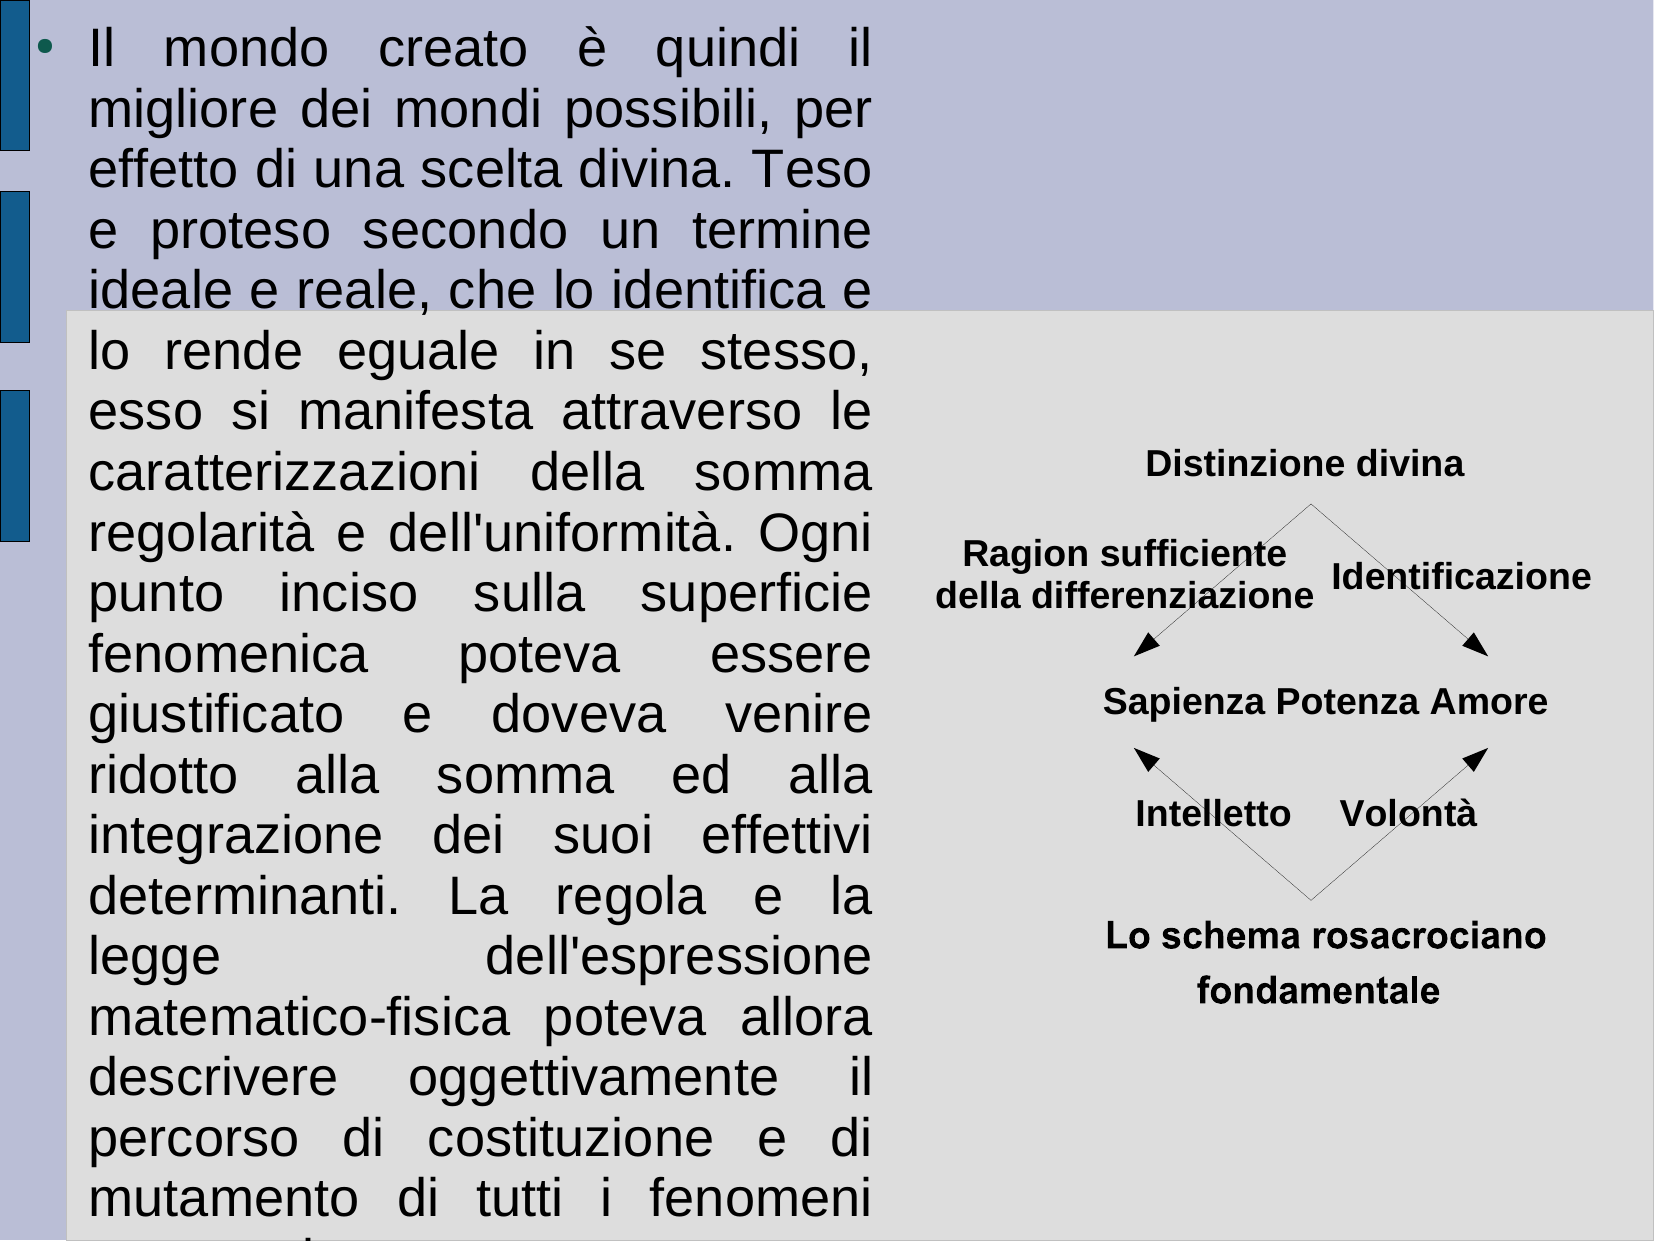

Il mondo creato è quindi il migliore dei mondi possibili, per effetto di una scelta divina. Teso e proteso secondo un termine ideale e reale, che lo identifica e lo rende eguale in se stesso, esso si manifesta attraverso le caratterizzazioni della somma regolarità e dell'uniformità. Ogni punto inciso sulla superficie fenomenica poteva essere giustificato e doveva venire ridotto alla somma ed alla integrazione dei suoi effettivi determinanti. La regola e la legge dell'espressione matematico-fisica poteva allora descrivere oggettivamente il percorso di costituzione e di mutamento di tutti i fenomeni apparenti.
#
Distinzione divina
Ragion sufficiente della differenziazione
Identificazione
Sapienza Potenza Amore
Intelletto
Volontà